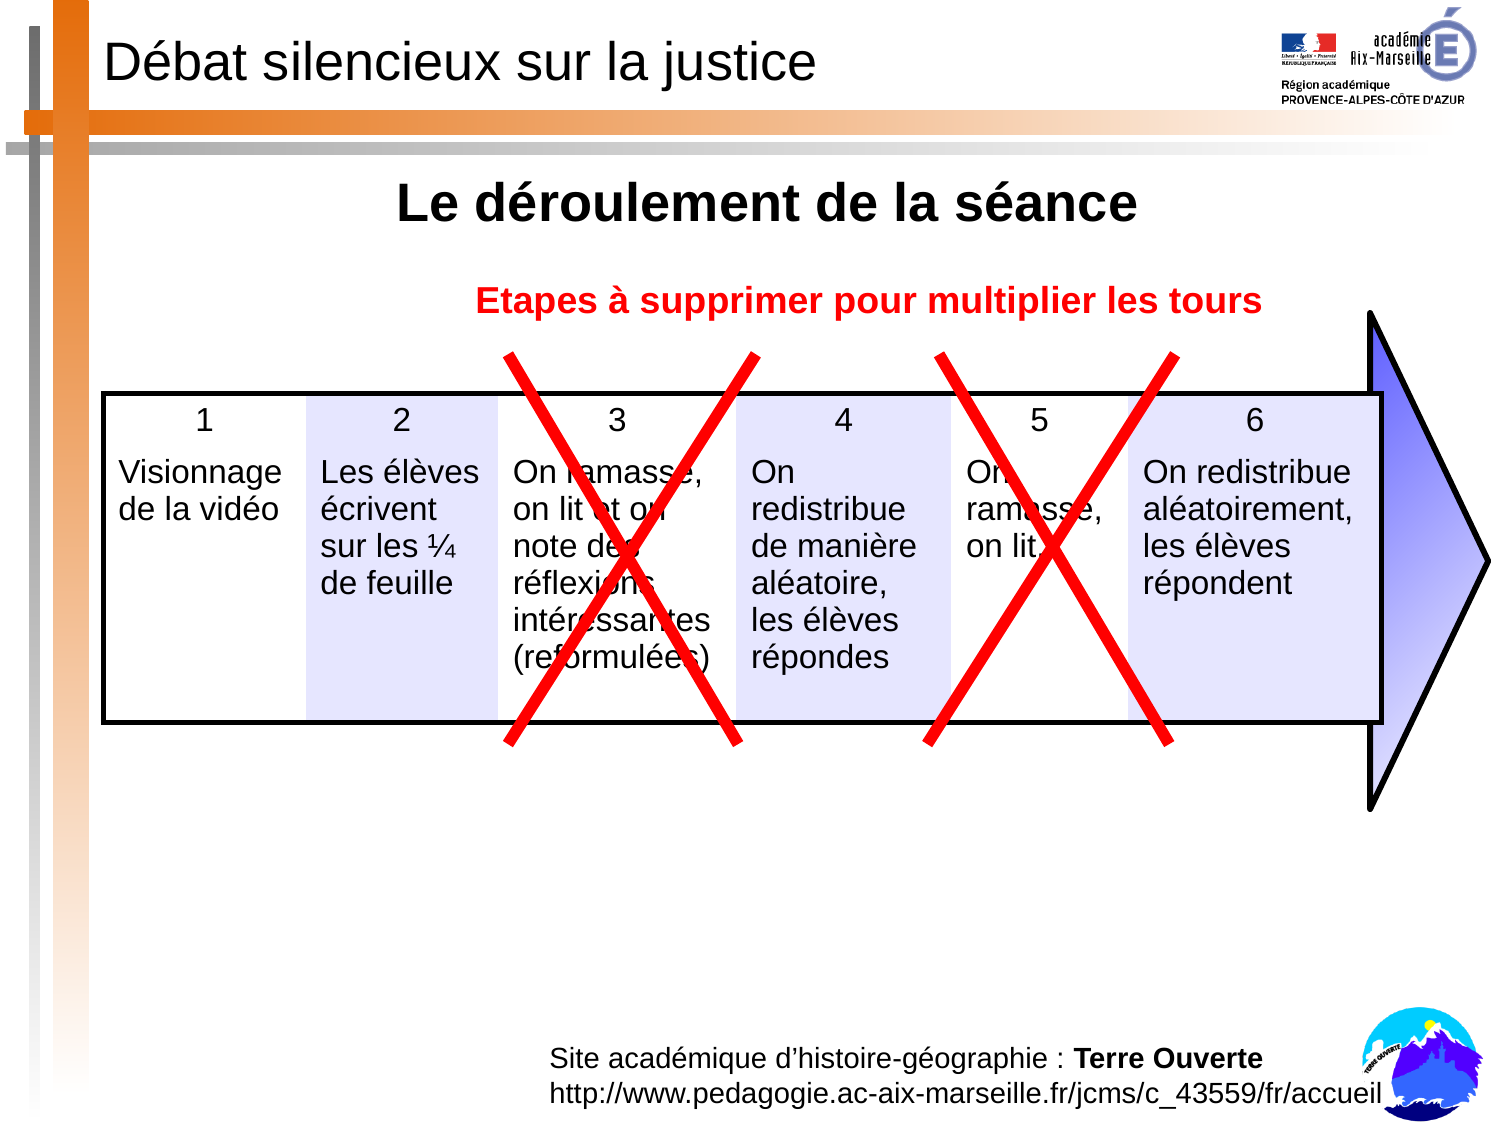

Débat silencieux sur la justice
Le déroulement de la séance
Etapes à supprimer pour multiplier les tours
| 1 | 2 | 3 | 4 | 5 | 6 |
| --- | --- | --- | --- | --- | --- |
| Visionnage de la vidéo | Les élèves écrivent sur les ¼ de feuille | On ramasse, on lit et on note des réflexions intéressantes (reformulées) | On redistribue de manière aléatoire, les élèves répondes | On ramasse, on lit... | On redistribue aléatoirement, les élèves répondent |
Site académique d’histoire-géographie : Terre Ouverte
http://www.pedagogie.ac-aix-marseille.fr/jcms/c_43559/fr/accueil